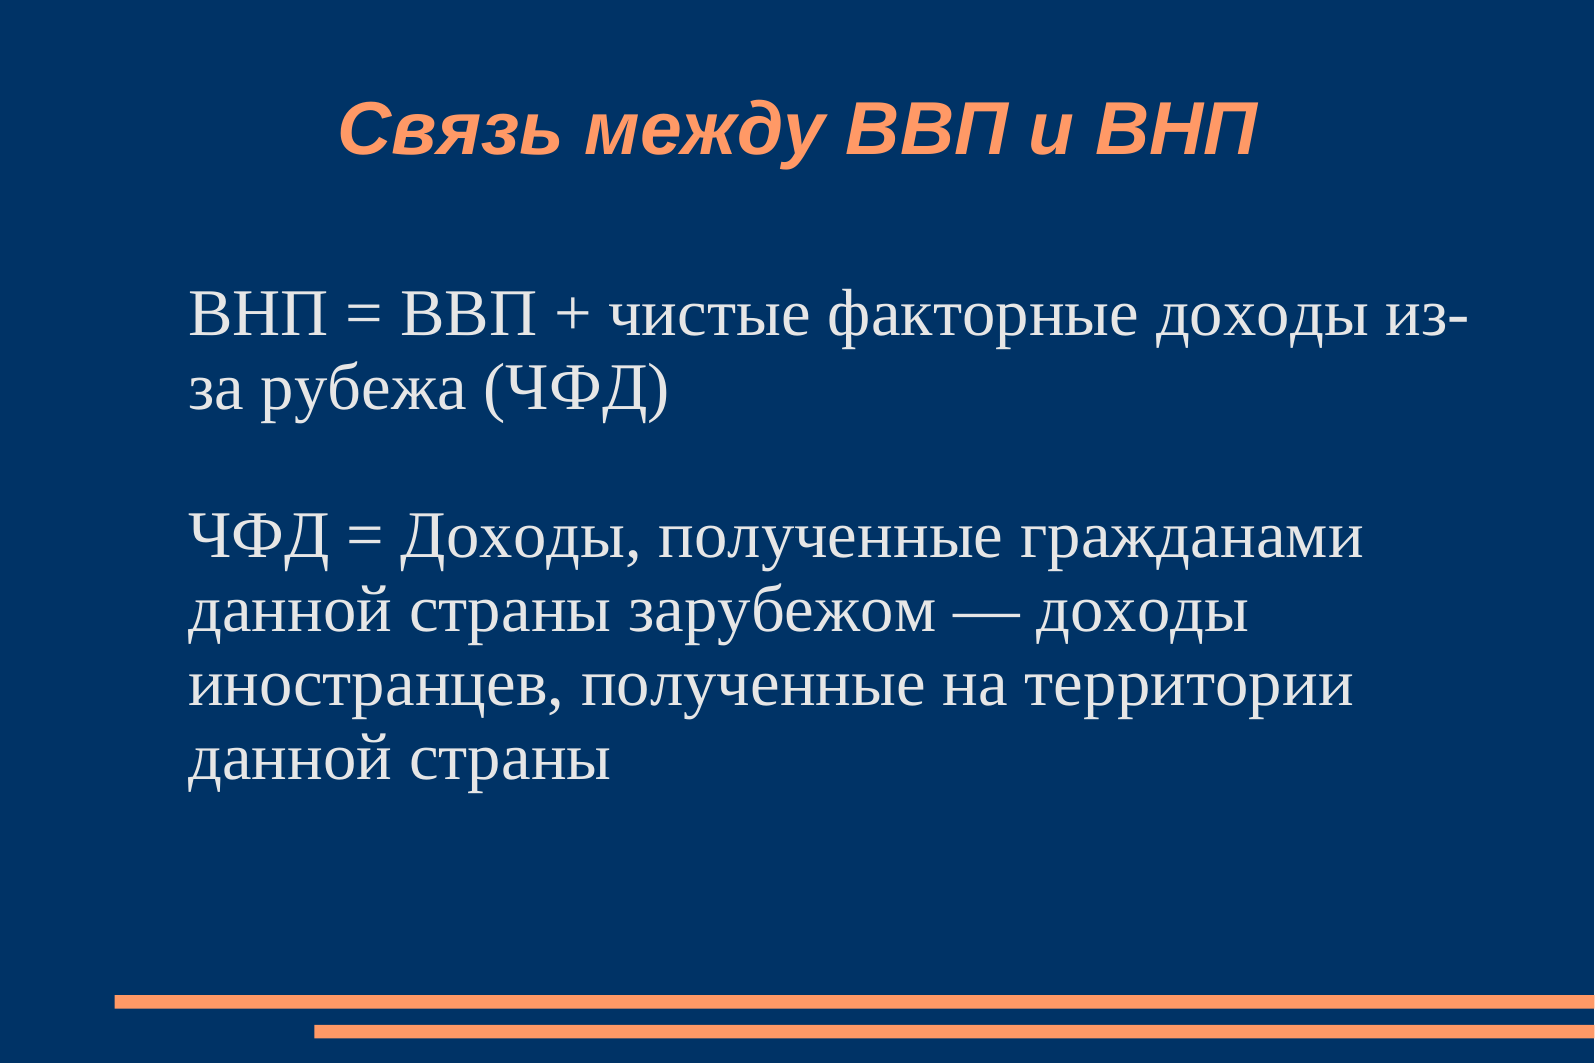

# Связь между ВВП и ВНП
ВНП = ВВП + чистые факторные доходы из-за рубежа (ЧФД)
ЧФД = Доходы, полученные гражданами данной страны зарубежом — доходы иностранцев, полученные на территории данной страны